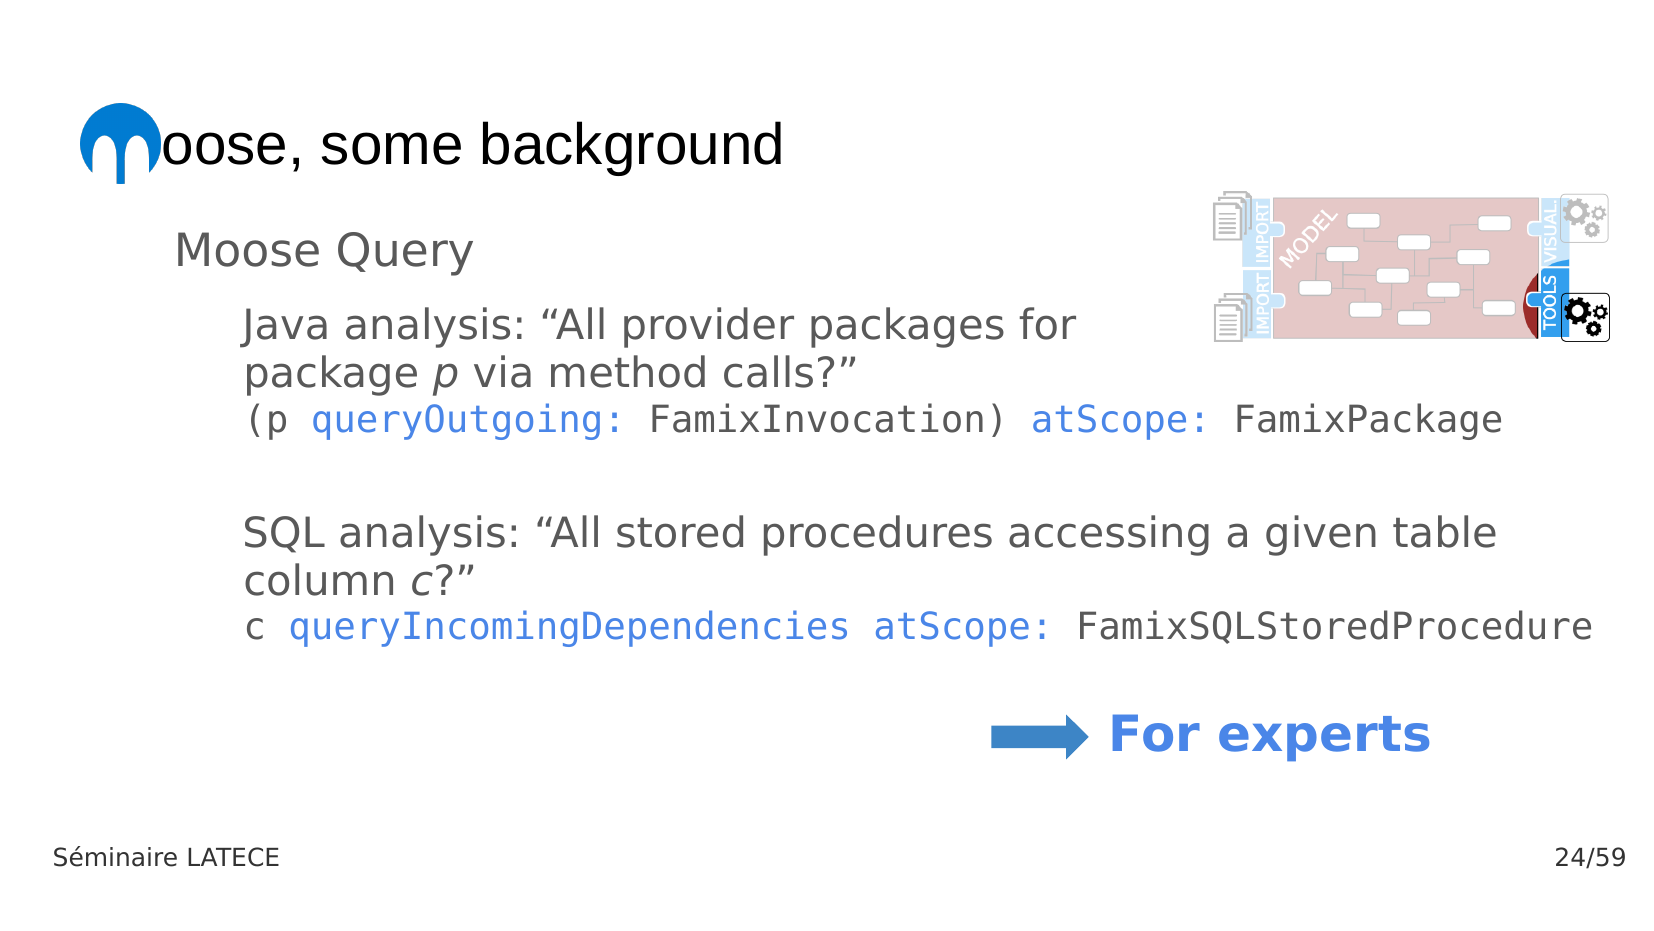

# oose, some background
Moose Query
Java analysis: “All provider packages for
package p via method calls?”
(p queryOutgoing: FamixInvocation) atScope: FamixPackage
SQL analysis: “All stored procedures accessing a given table column c?”
c queryIncomingDependencies atScope: FamixSQLStoredProcedure
For experts